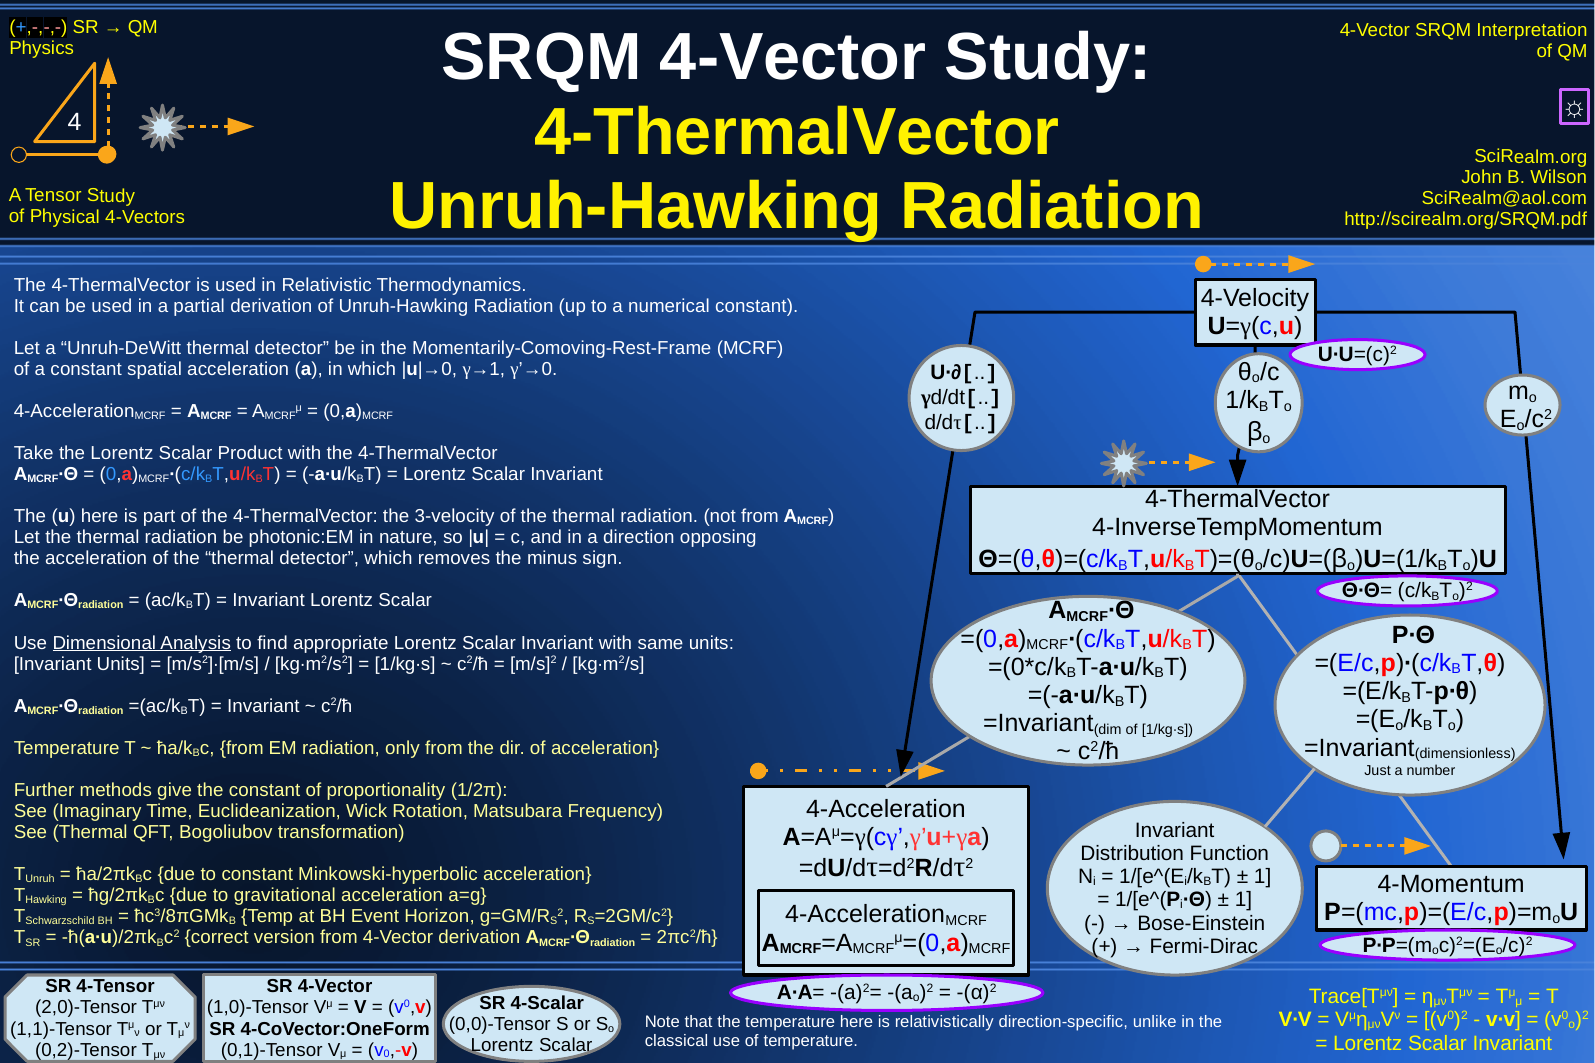

(+,-,-,-) SR → QM
Physics
A Tensor Study
of Physical 4-Vectors
4-Vector SRQM Interpretation
of QM
SciRealm.org
John B. Wilson
SciRealm@aol.com
http://scirealm.org/SRQM.pdf
# SRQM 4-Vector Study: 4-ThermalVector Unruh-Hawking Radiation
4
☼
The 4-ThermalVector is used in Relativistic Thermodynamics.
It can be used in a partial derivation of Unruh-Hawking Radiation (up to a numerical constant).
Let a “Unruh-DeWitt thermal detector” be in the Momentarily-Comoving-Rest-Frame (MCRF)
of a constant spatial acceleration (a), in which |u|→0, γ→1, γ’→0.
4-AccelerationMCRF = AMCRF = AMCRFμ = (0,a)MCRF
Take the Lorentz Scalar Product with the 4-ThermalVector
AMCRF∙Θ = (0,a)MCRF∙(c/kBT,u/kBT) = (-a∙u/kBT) = Lorentz Scalar Invariant
The (u) here is part of the 4-ThermalVector: the 3-velocity of the thermal radiation. (not from AMCRF)
Let the thermal radiation be photonic:EM in nature, so |u| = c, and in a direction opposing
the acceleration of the “thermal detector”, which removes the minus sign.
AMCRF∙Θradiation = (ac/kBT) = Invariant Lorentz Scalar
Use Dimensional Analysis to find appropriate Lorentz Scalar Invariant with same units:
[Invariant Units] = [m/s2]∙[m/s] / [kg∙m2/s2] = [1/kg∙s] ~ c2/ћ = [m/s]2 / [kg∙m2/s]
AMCRF∙Θradiation =(ac/kBT) = Invariant ~ c2/ћ
Temperature T ~ ћa/kBc, {from EM radiation, only from the dir. of acceleration}
Further methods give the constant of proportionality (1/2π):
See (Imaginary Time, Euclideanization, Wick Rotation, Matsubara Frequency)
See (Thermal QFT, Bogoliubov transformation)
TUnruh = ћa/2πkBc {due to constant Minkowski-hyperbolic acceleration}
THawking = ћg/2πkBc {due to gravitational acceleration a=g}
TSchwarzschild BH = ћc3/8πGMkB {Temp at BH Event Horizon, g=GM/RS2, RS=2GM/c2}
TSR = -ћ(a∙u)/2πkBc2 {correct version from 4-Vector derivation AMCRF∙Θradiation = 2πc2/ћ}
4-Velocity
U=γ(c,u)
U∙U=(c)2
 U∙∂[..]
γd/dt[..]
d/dτ[..]
θo/c
1/kBTo
βo
mo
 Eo/c2
4-ThermalVector
4-InverseTempMomentum
Θ=(θ,θ)=(c/kBT,u/kBT)=(θo/c)U=(βo)U=(1/kBTo)U
Θ∙Θ= (c/kBTo)2
 AMCRF∙Θ
=(0,a)MCRF∙(c/kBT,u/kBT)
=(0*c/kBT-a∙u/kBT)
=(-a∙u/kBT)
=Invariant(dim of [1/kg∙s])
~ c2/ћ
 P∙Θ
=(E/c,p)∙(c/kBT,θ)
=(E/kBT-p∙θ)
=(Eo/kBTo)
=Invariant(dimensionless)
Just a number
4-Acceleration
A=Aμ=γ(cγ’,γ’u+γa)
=dU/dτ=d2R/dτ2
Invariant
Distribution Function
Ni = 1/[e^(Ei/kBT) ± 1]
= 1/[e^(Pi∙Θ) ± 1]
(-) → Bose-Einstein
(+) → Fermi-Dirac
4-Momentum
P=(mc,p)=(E/c,p)=moU
4-AccelerationMCRF
AMCRF=AMCRFμ=(0,a)MCRF
P∙P=(moc)2=(Eo/c)2
SR 4-Tensor
(2,0)-Tensor Tμν
(1,1)-Tensor Tμν or Tμν
(0,2)-Tensor Tμν
SR 4-Vector
(1,0)-Tensor Vμ = V = (v0,v)
SR 4-CoVector:OneForm
(0,1)-Tensor Vμ = (v0,-v)
A∙A= -(a)2= -(ao)2 = -(α)2
Trace[Tμν] = ημνTμν = Tμμ = T
V∙V = VμημνVν = [(v0)2 - v∙v] = (v0o)2
= Lorentz Scalar Invariant
SR 4-Scalar
(0,0)-Tensor S or So
Lorentz Scalar
Note that the temperature here is relativistically direction-specific, unlike in the classical use of temperature.